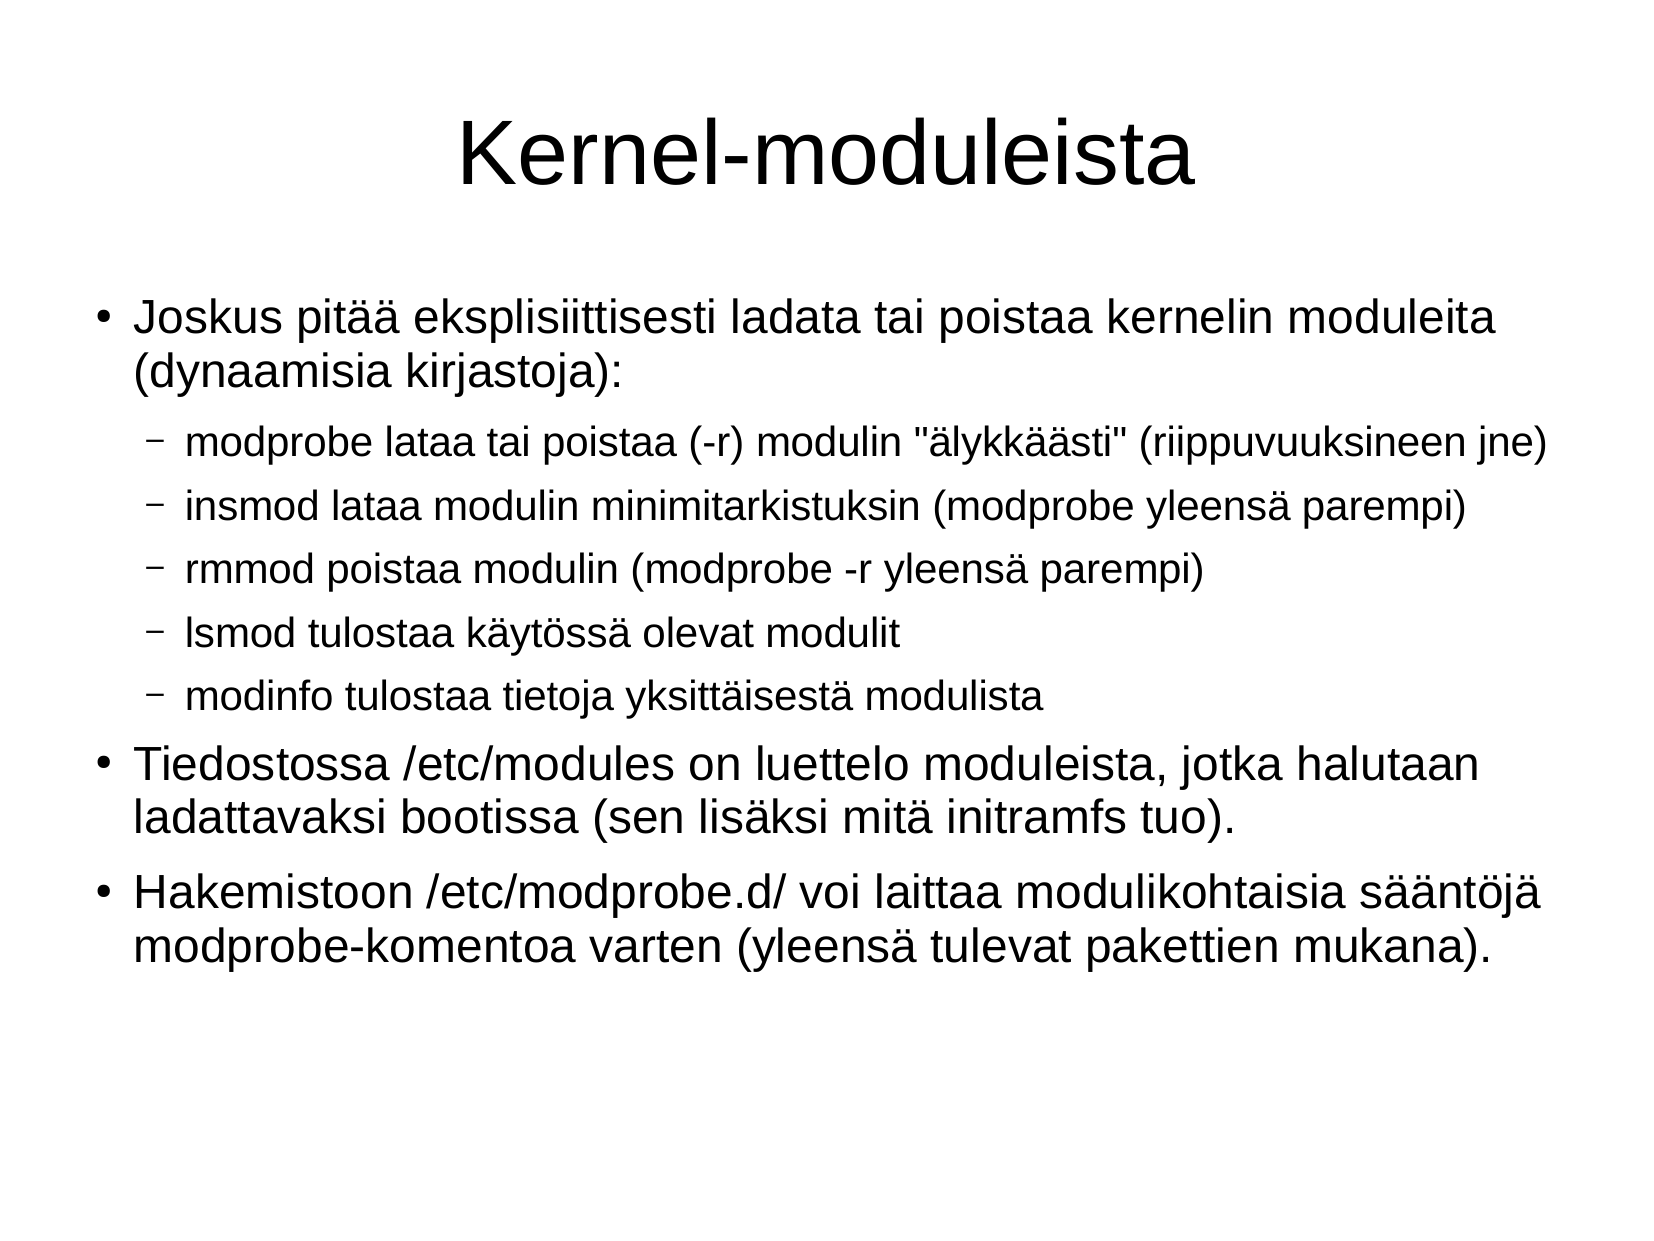

# Kernel-moduleista
Joskus pitää eksplisiittisesti ladata tai poistaa kernelin moduleita (dynaamisia kirjastoja):
modprobe lataa tai poistaa (-r) modulin "älykkäästi" (riippuvuuksineen jne)
insmod lataa modulin minimitarkistuksin (modprobe yleensä parempi)
rmmod poistaa modulin (modprobe -r yleensä parempi)
lsmod tulostaa käytössä olevat modulit
modinfo tulostaa tietoja yksittäisestä modulista
Tiedostossa /etc/modules on luettelo moduleista, jotka halutaan ladattavaksi bootissa (sen lisäksi mitä initramfs tuo).
Hakemistoon /etc/modprobe.d/ voi laittaa modulikohtaisia sääntöjä modprobe-komentoa varten (yleensä tulevat pakettien mukana).